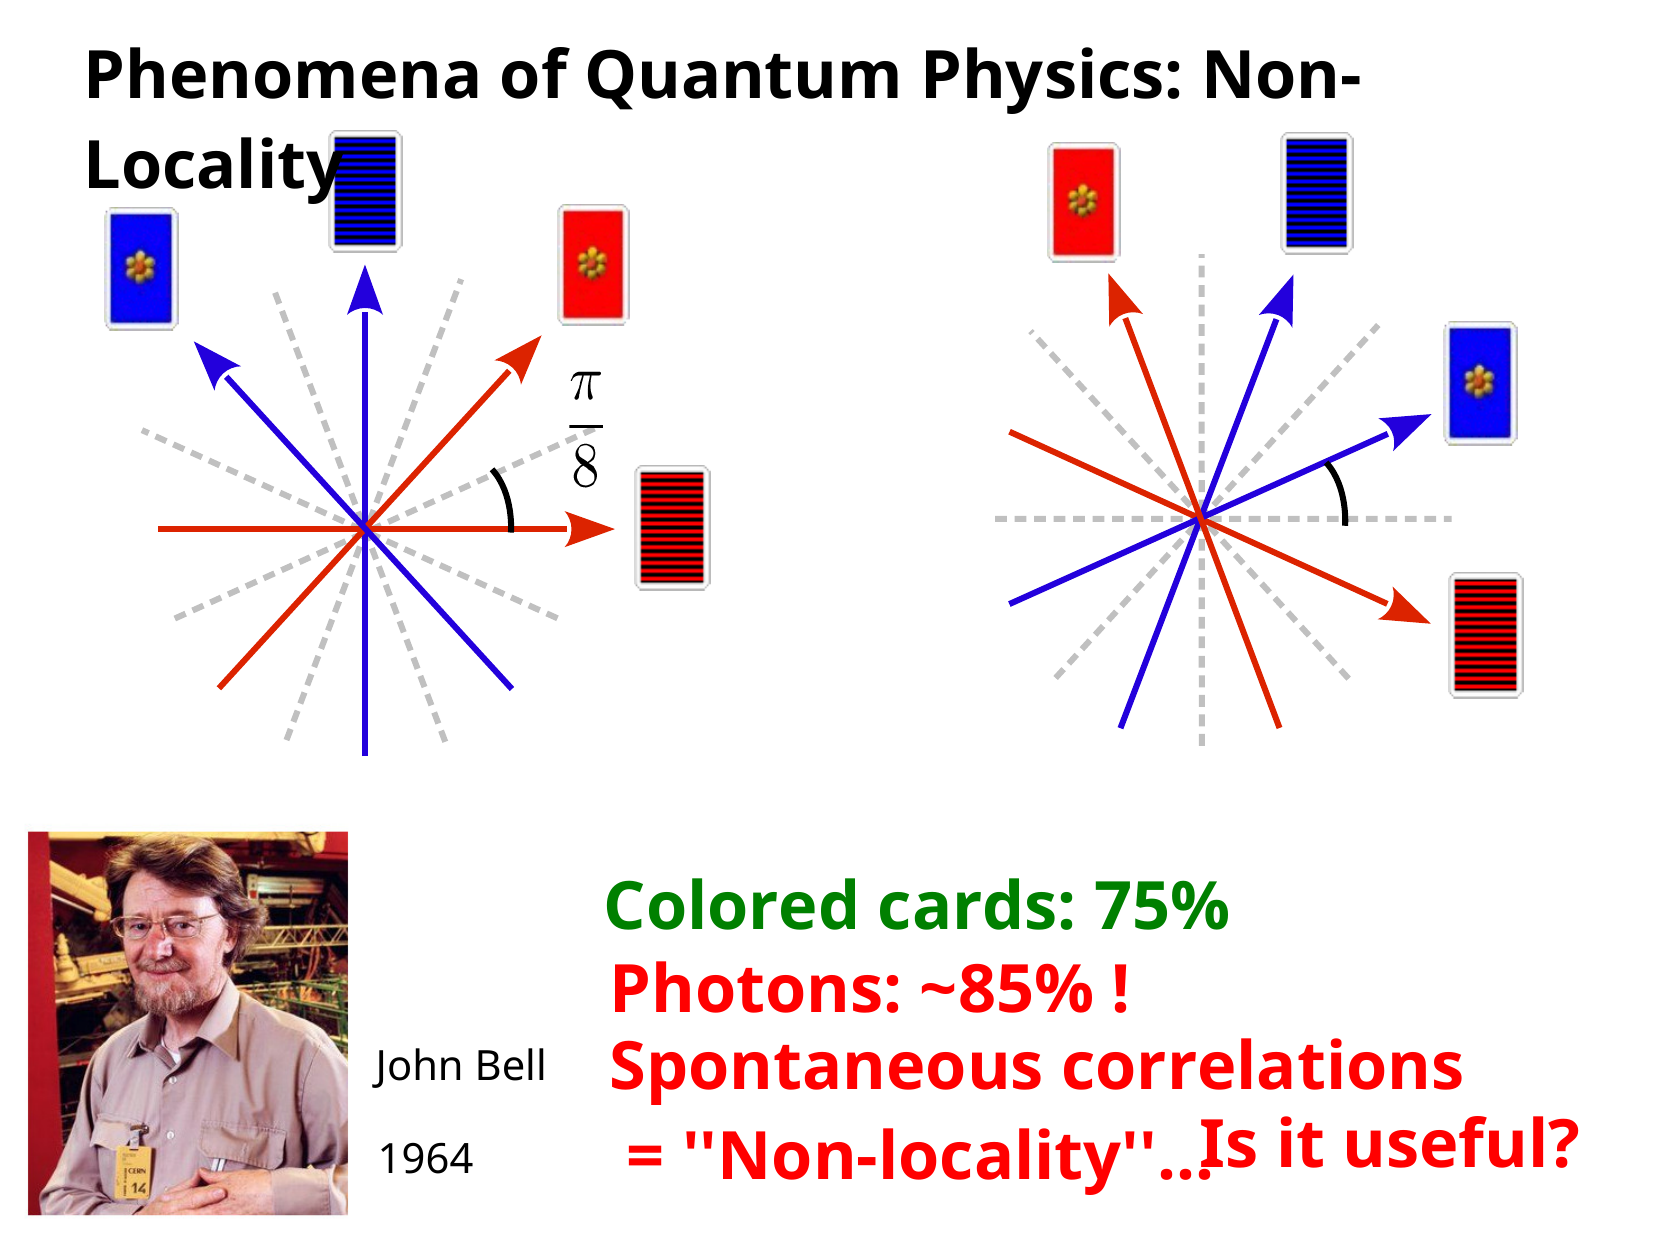

Phenomena of Quantum Physics: Non-Locality
Colored cards: 75%
Photons: ~85% !
Spontaneous correlations
 = ''Non-locality''...
John Bell
Is it useful?
1964